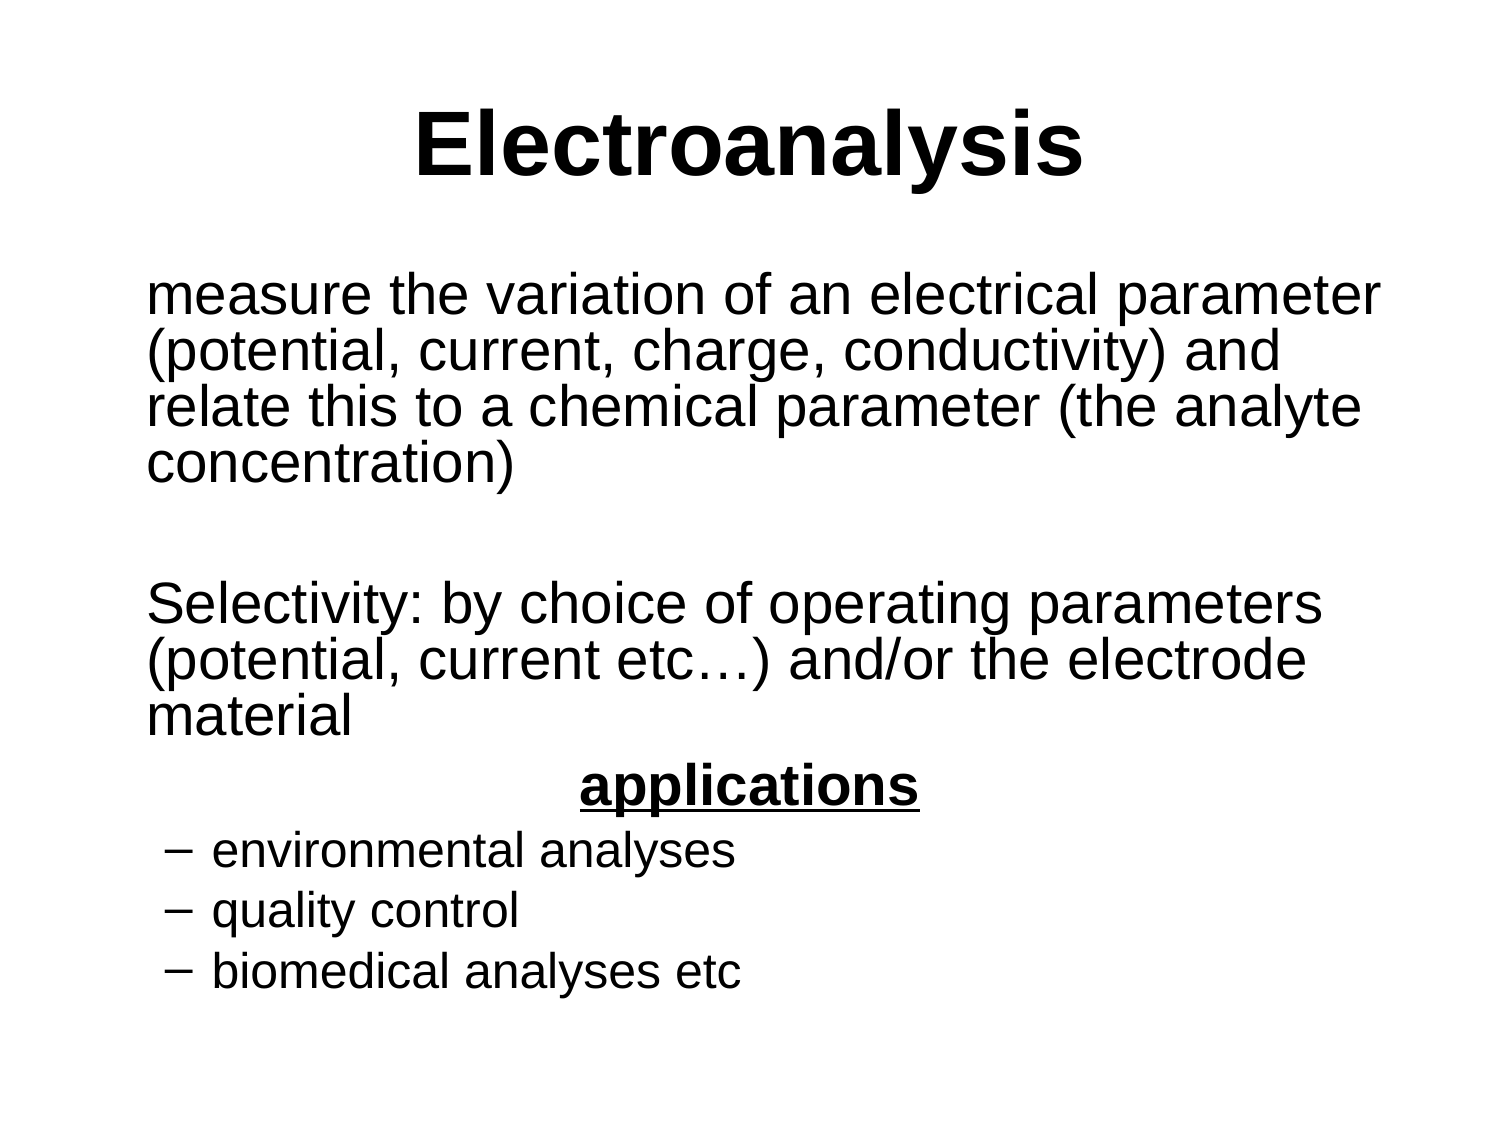

# Electroanalysis
	measure the variation of an electrical parameter (potential, current, charge, conductivity) and relate this to a chemical parameter (the analyte concentration)
	Selectivity: by choice of operating parameters (potential, current etc…) and/or the electrode material
applications
environmental analyses
quality control
biomedical analyses etc